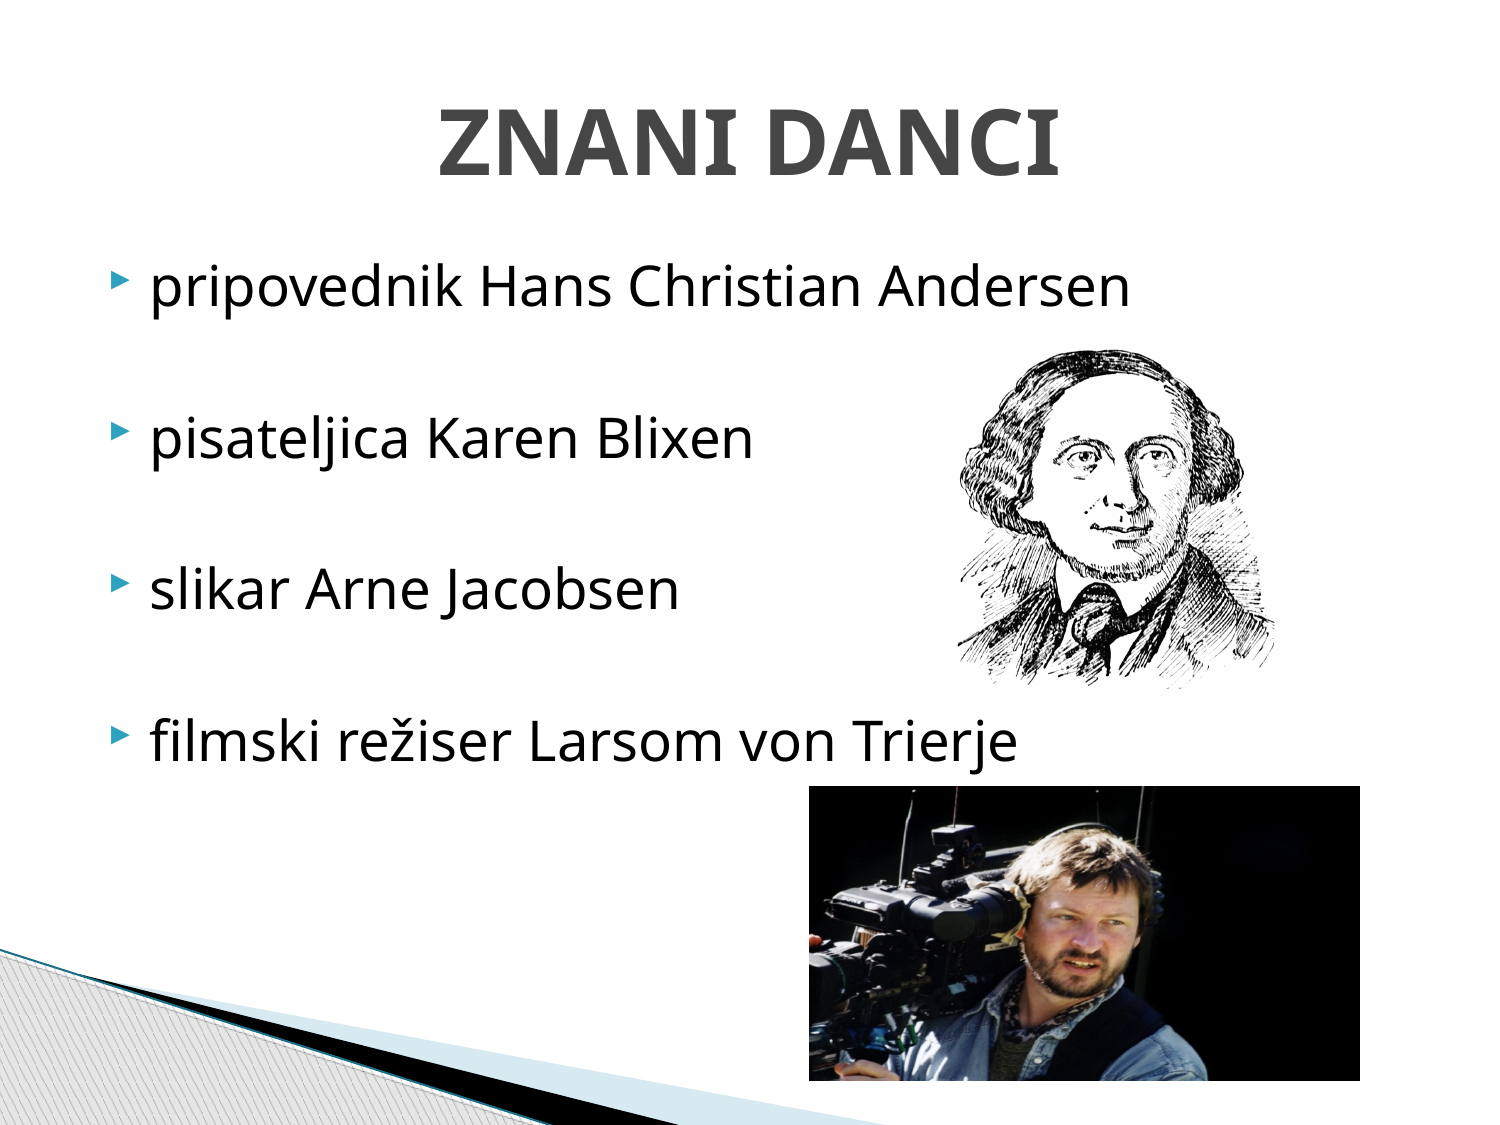

ZNANI DANCI
# pripovednik Hans Christian Andersen
pisateljica Karen Blixen
slikar Arne Jacobsen
filmski režiser Larsom von Trierje